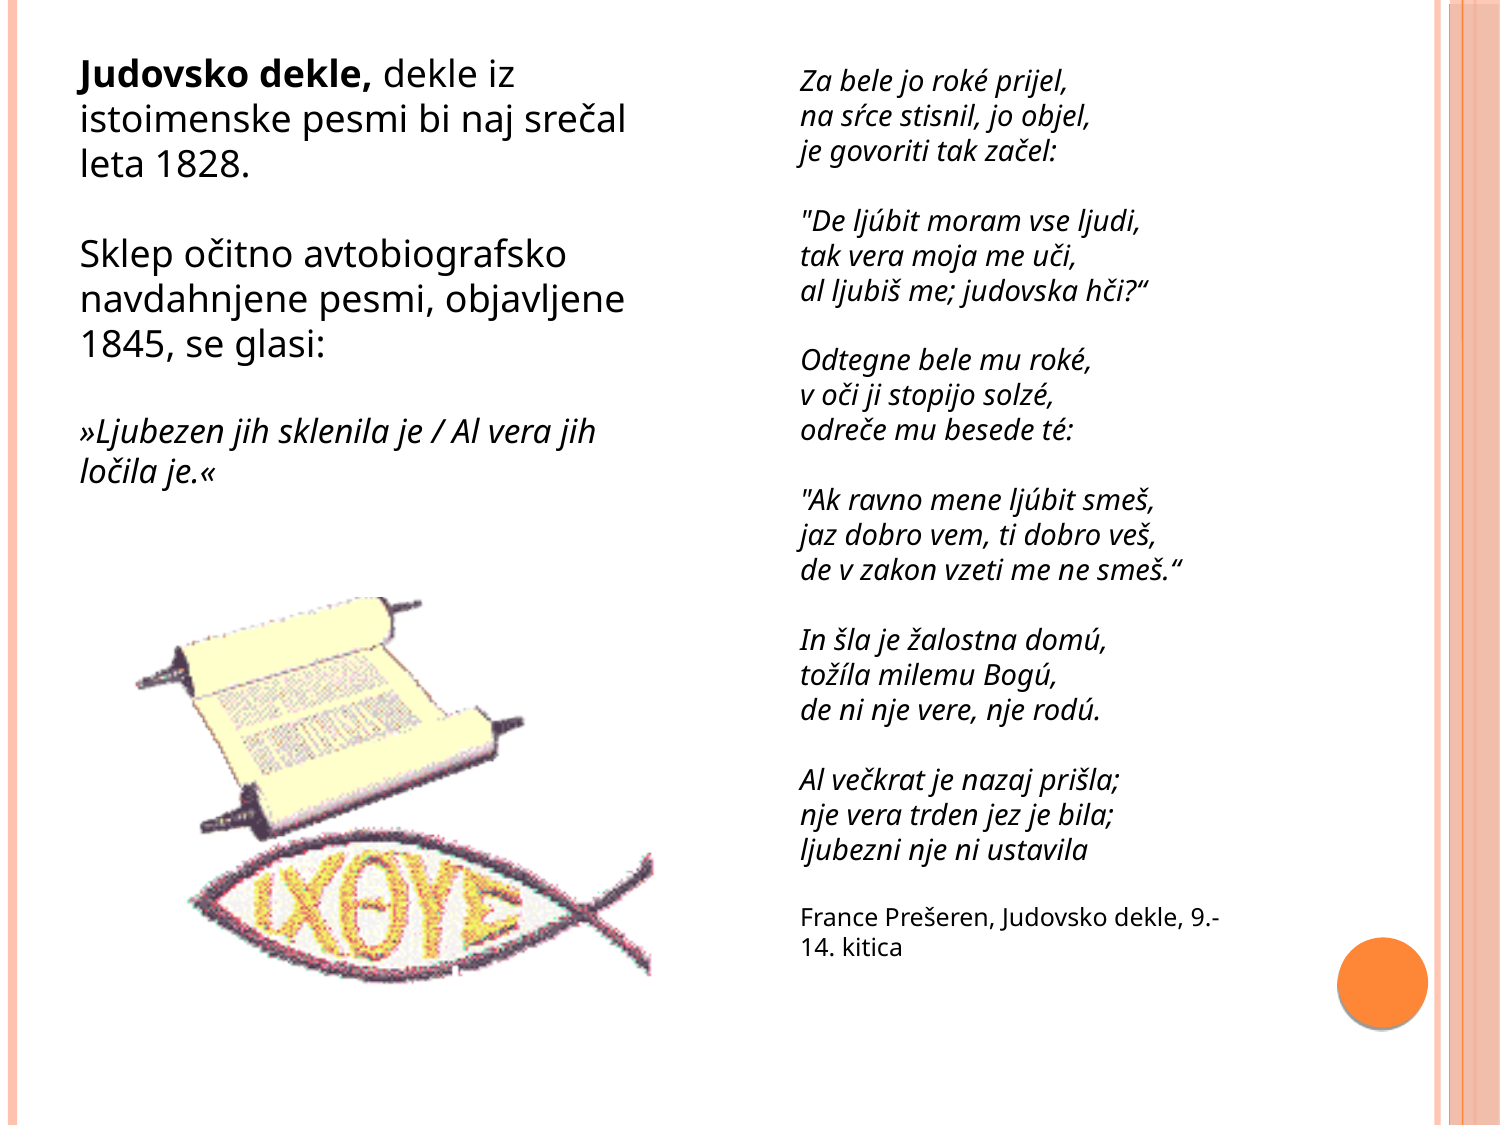

Dunajčanka, pri kateri je Prešeren stanoval kot študent, mu je dobesedno ponujala svojo hčer.
Franceta je rešila njegova zadržanost, saj sta mu mati in hči želeli podtakniti otroka.
Judovsko dekle, dekle iz istoimenske pesmi bi naj srečal leta 1828.
Sklep očitno avtobiografsko navdahnjene pesmi, objavljene 1845, se glasi:
»Ljubezen jih sklenila je / Al vera jih ločila je.«
Za bele jo roké prijel,
na sŕce stisnil, jo objel,
je govoriti tak začel:
"De ljúbit moram vse ljudi,
tak vera moja me uči,
al ljubiš me; judovska hči?“
Odtegne bele mu roké,
v oči ji stopijo solzé,
odreče mu besede té:
"Ak ravno mene ljúbit smeš,
jaz dobro vem, ti dobro veš,
de v zakon vzeti me ne smeš.“
In šla je žalostna domú,
tožíla milemu Bogú,
de ni nje vere, nje rodú.
Al večkrat je nazaj prišla;
nje vera trden jez je bila;
ljubezni nje ni ustavila
France Prešeren, Judovsko dekle, 9.-14. kitica